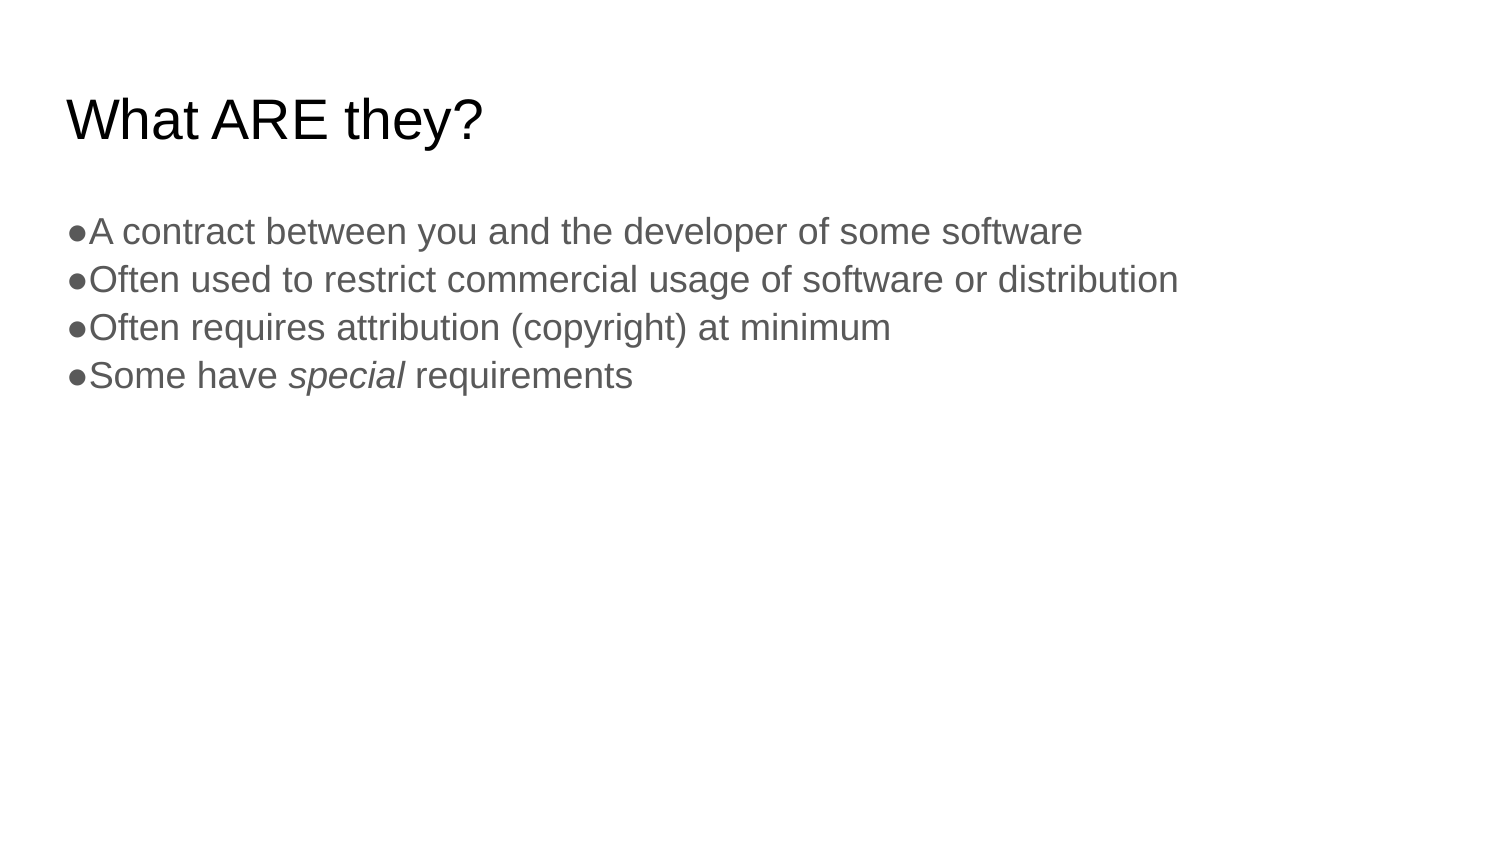

# What ARE they?
A contract between you and the developer of some software
Often used to restrict commercial usage of software or distribution
Often requires attribution (copyright) at minimum
Some have special requirements